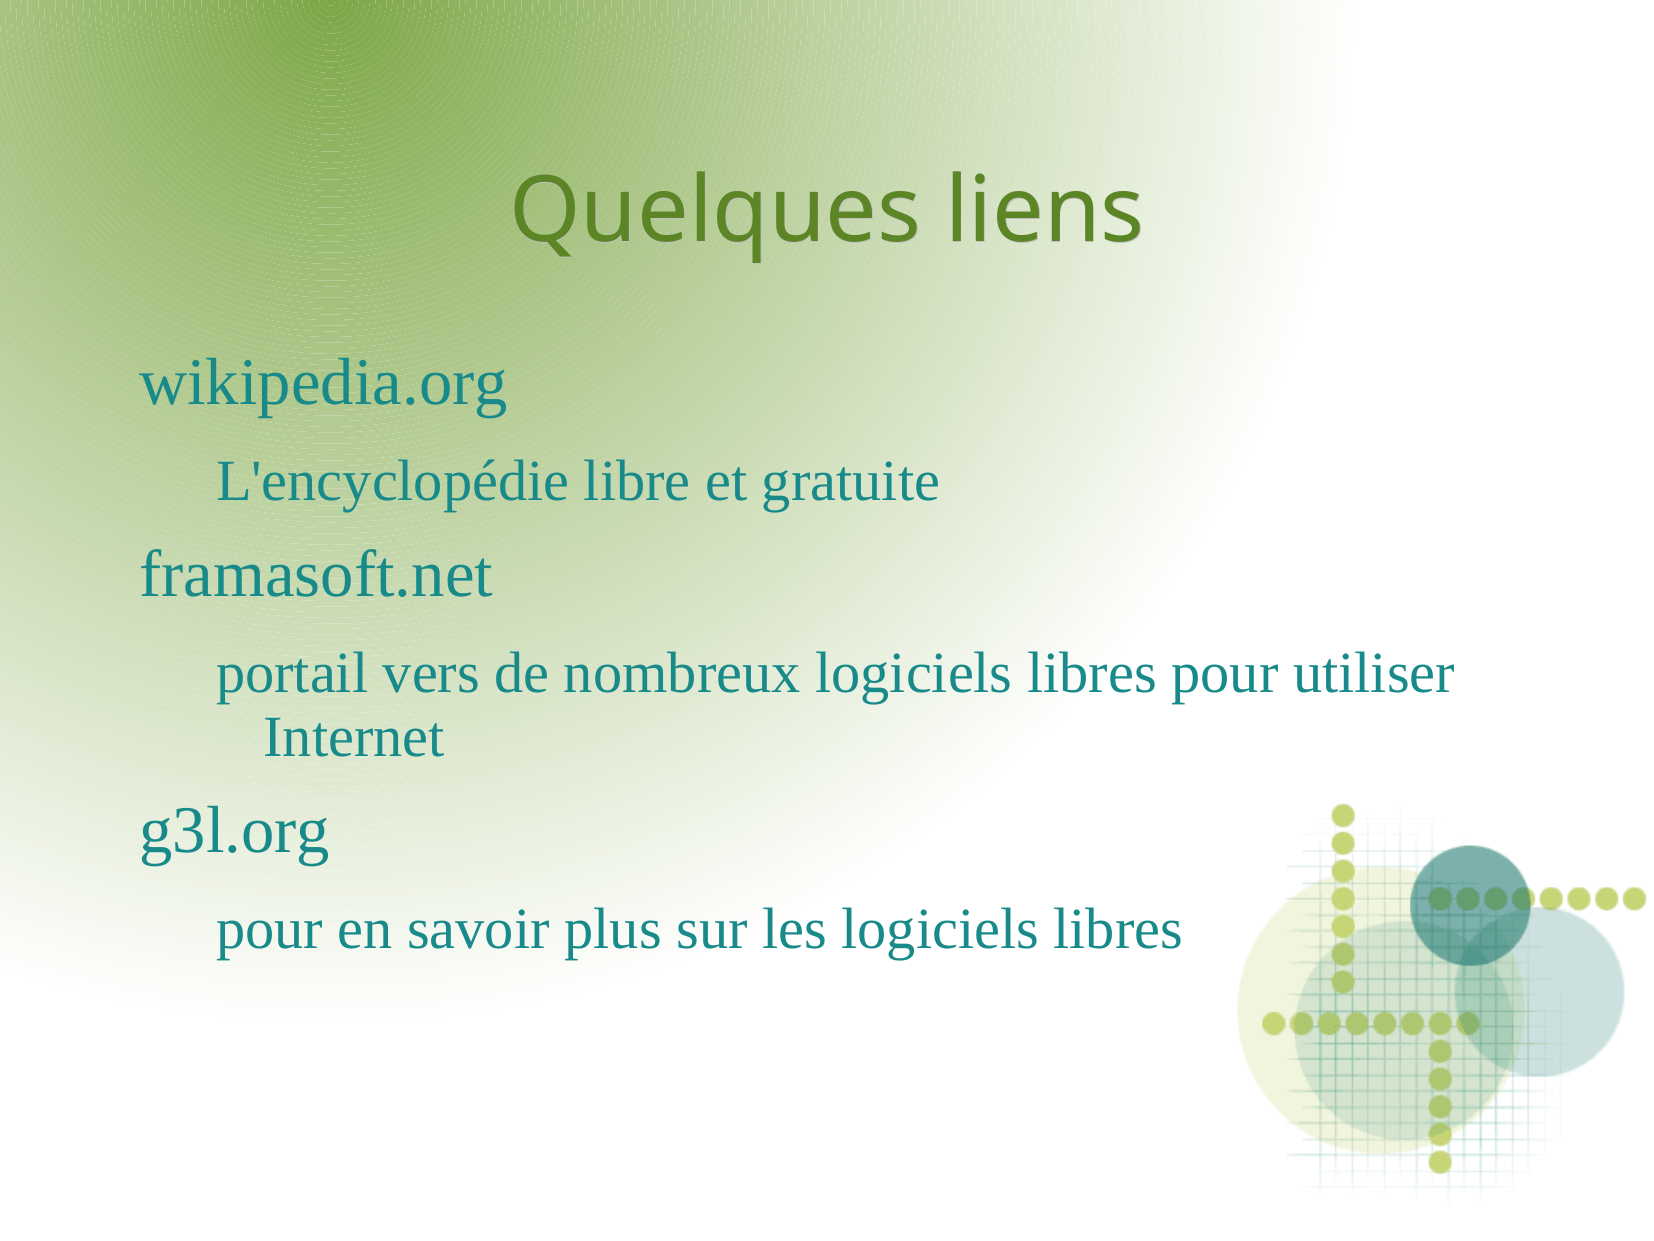

# Quelques liens
wikipedia.org
L'encyclopédie libre et gratuite
framasoft.net
portail vers de nombreux logiciels libres pour utiliser Internet
g3l.org
pour en savoir plus sur les logiciels libres